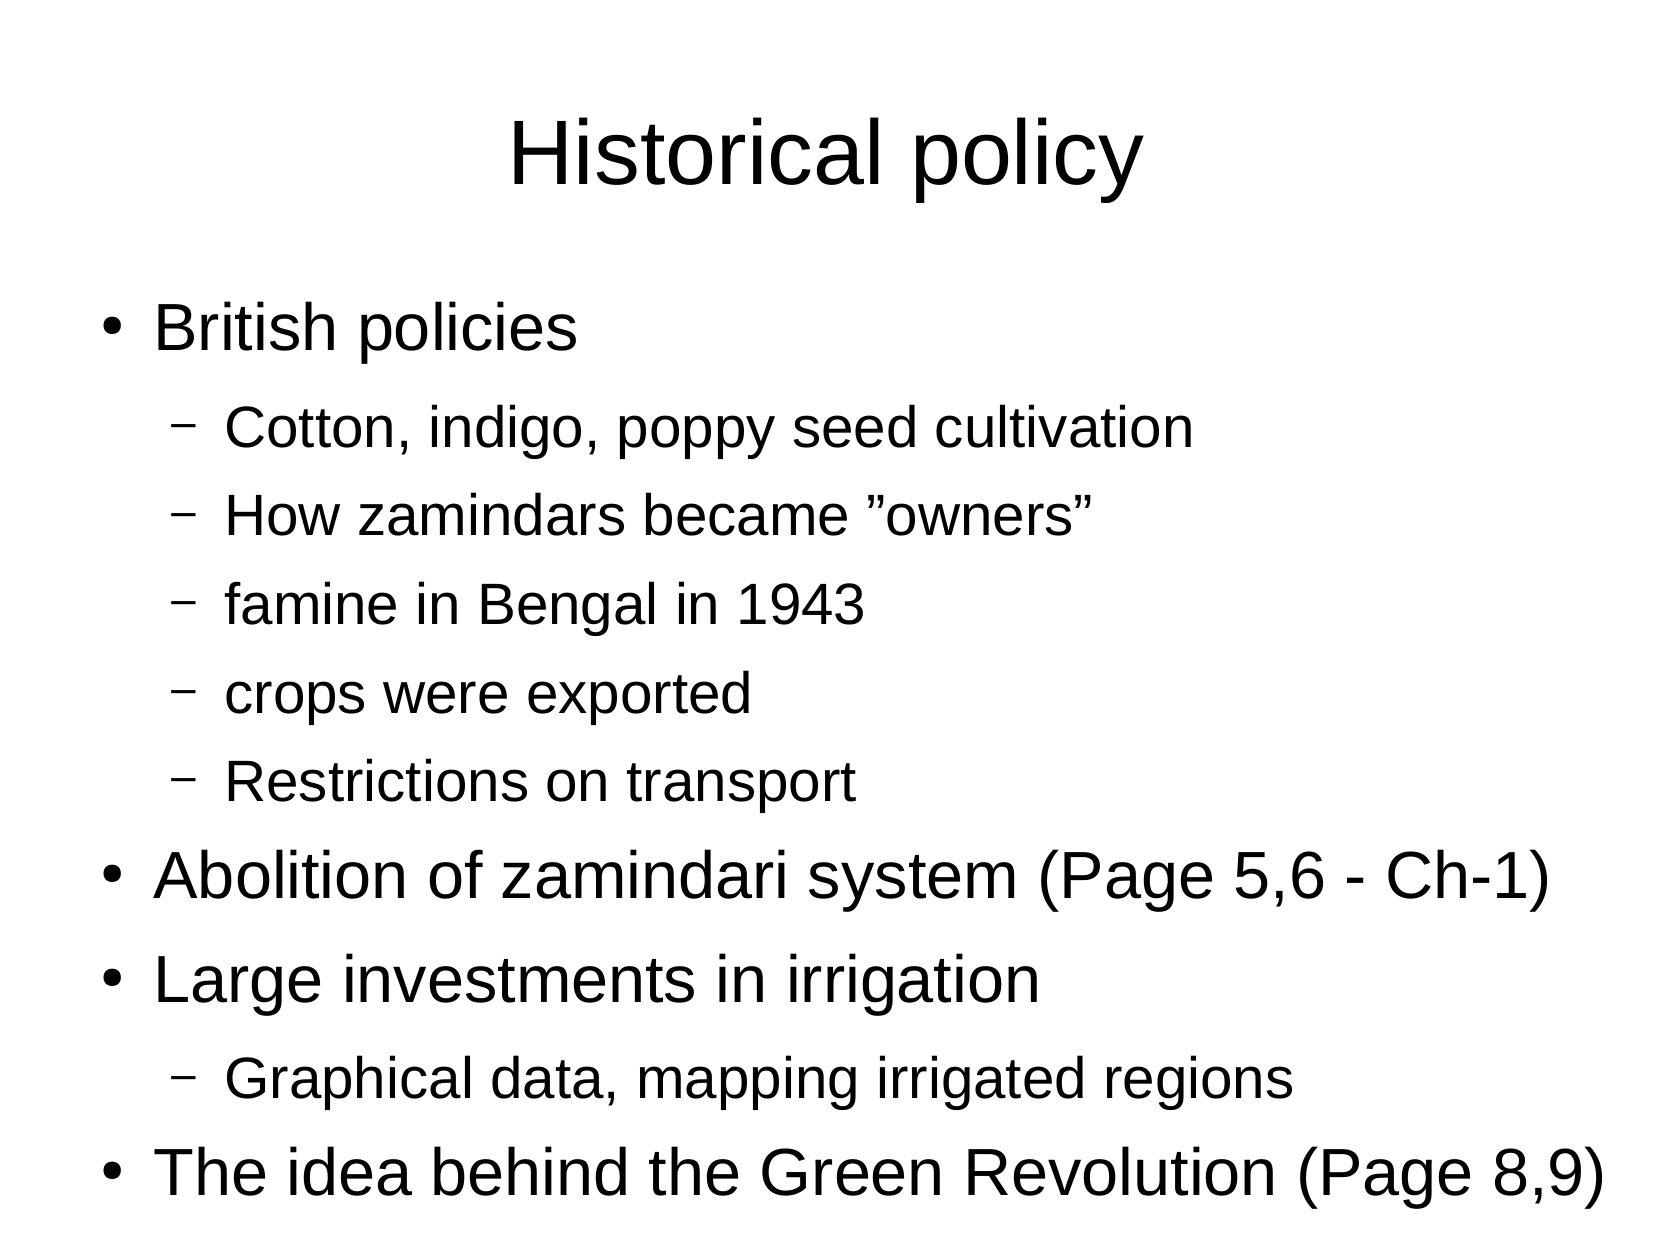

# Historical policy
British policies
Cotton, indigo, poppy seed cultivation
How zamindars became ”owners”
famine in Bengal in 1943
crops were exported
Restrictions on transport
Abolition of zamindari system (Page 5,6 - Ch-1)
Large investments in irrigation
Graphical data, mapping irrigated regions
The idea behind the Green Revolution (Page 8,9)